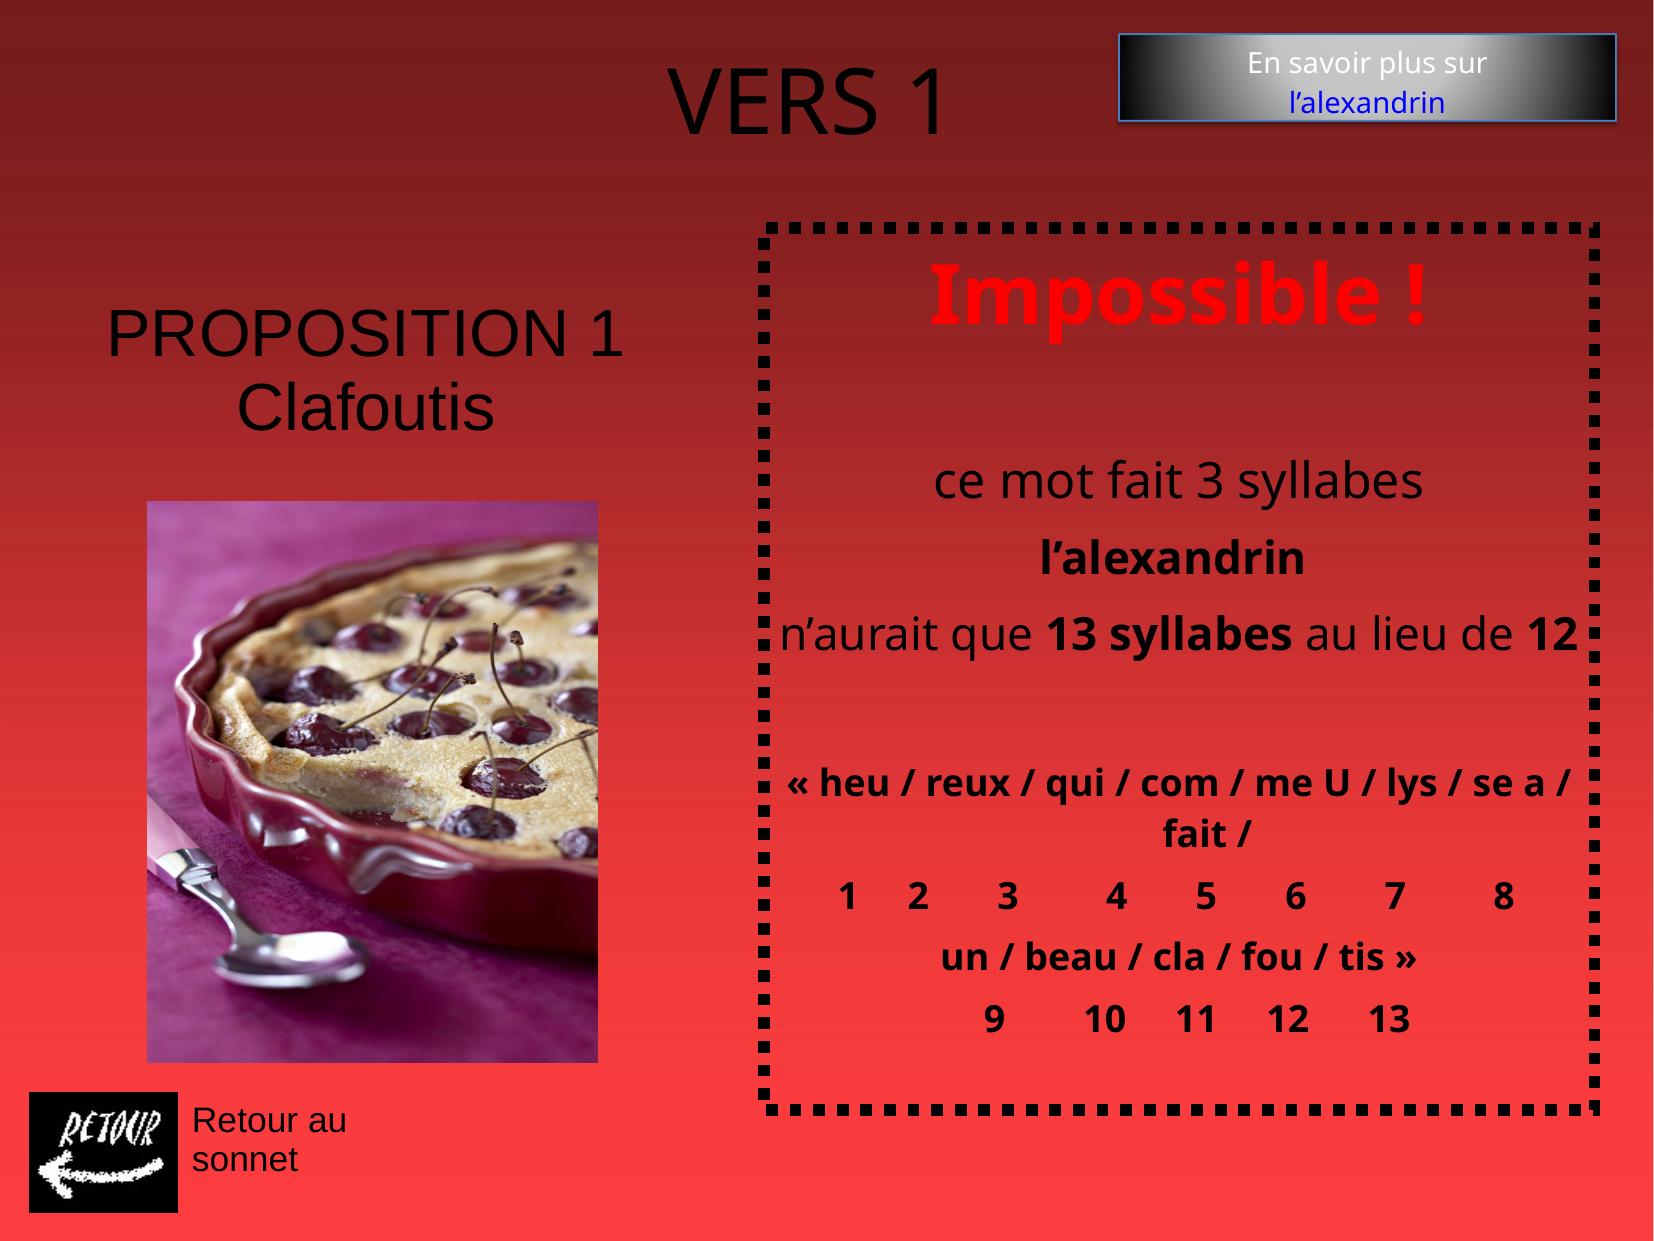

VERS 1
En savoir plus sur
l’alexandrin
# Impossible !
ce mot fait 3 syllabes
l’alexandrin
n’aurait que 13 syllabes au lieu de 12
« heu / reux / qui / com / me U / lys / se a / fait /
 1 2 3 4 5 6 7 8
un / beau / cla / fou / tis »
 9 10 11 12 13
PROPOSITION 1
Clafoutis
Retour au sonnet